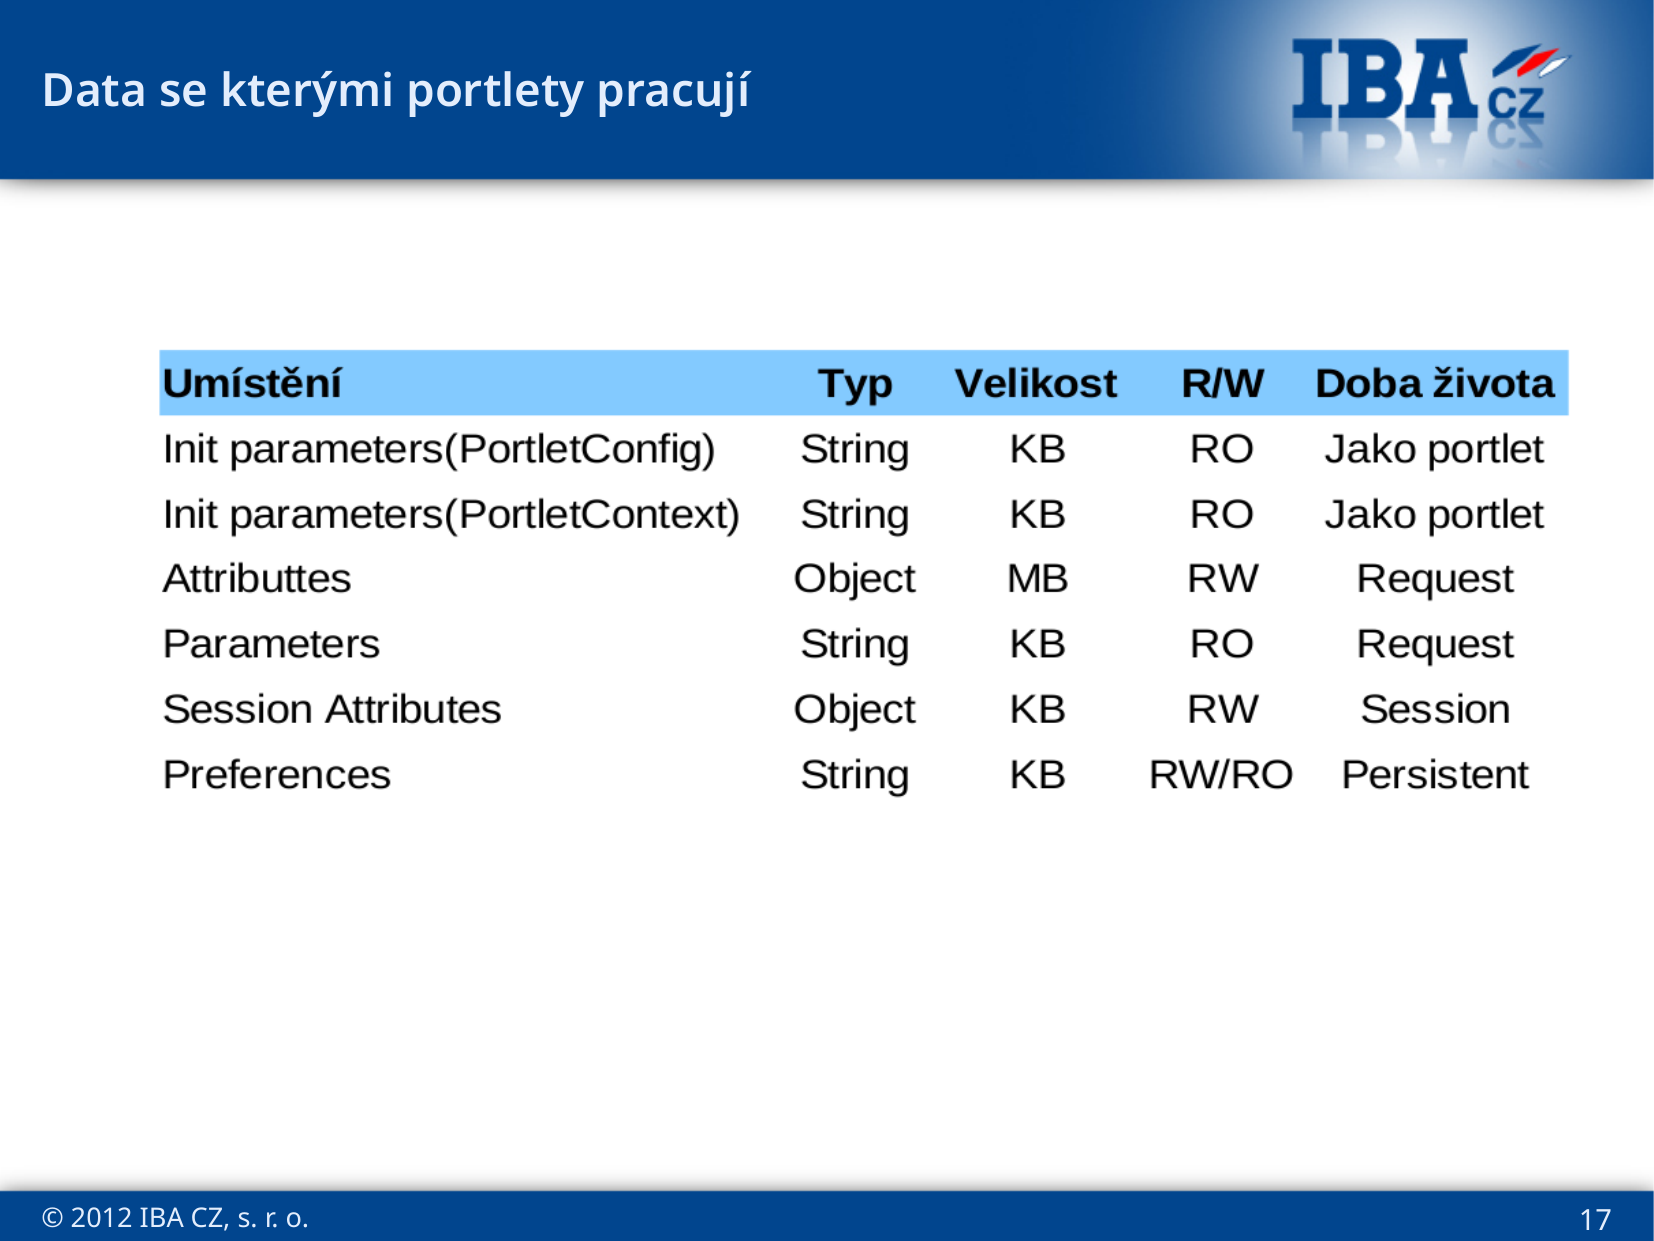

# Data se kterými portlety pracují
17